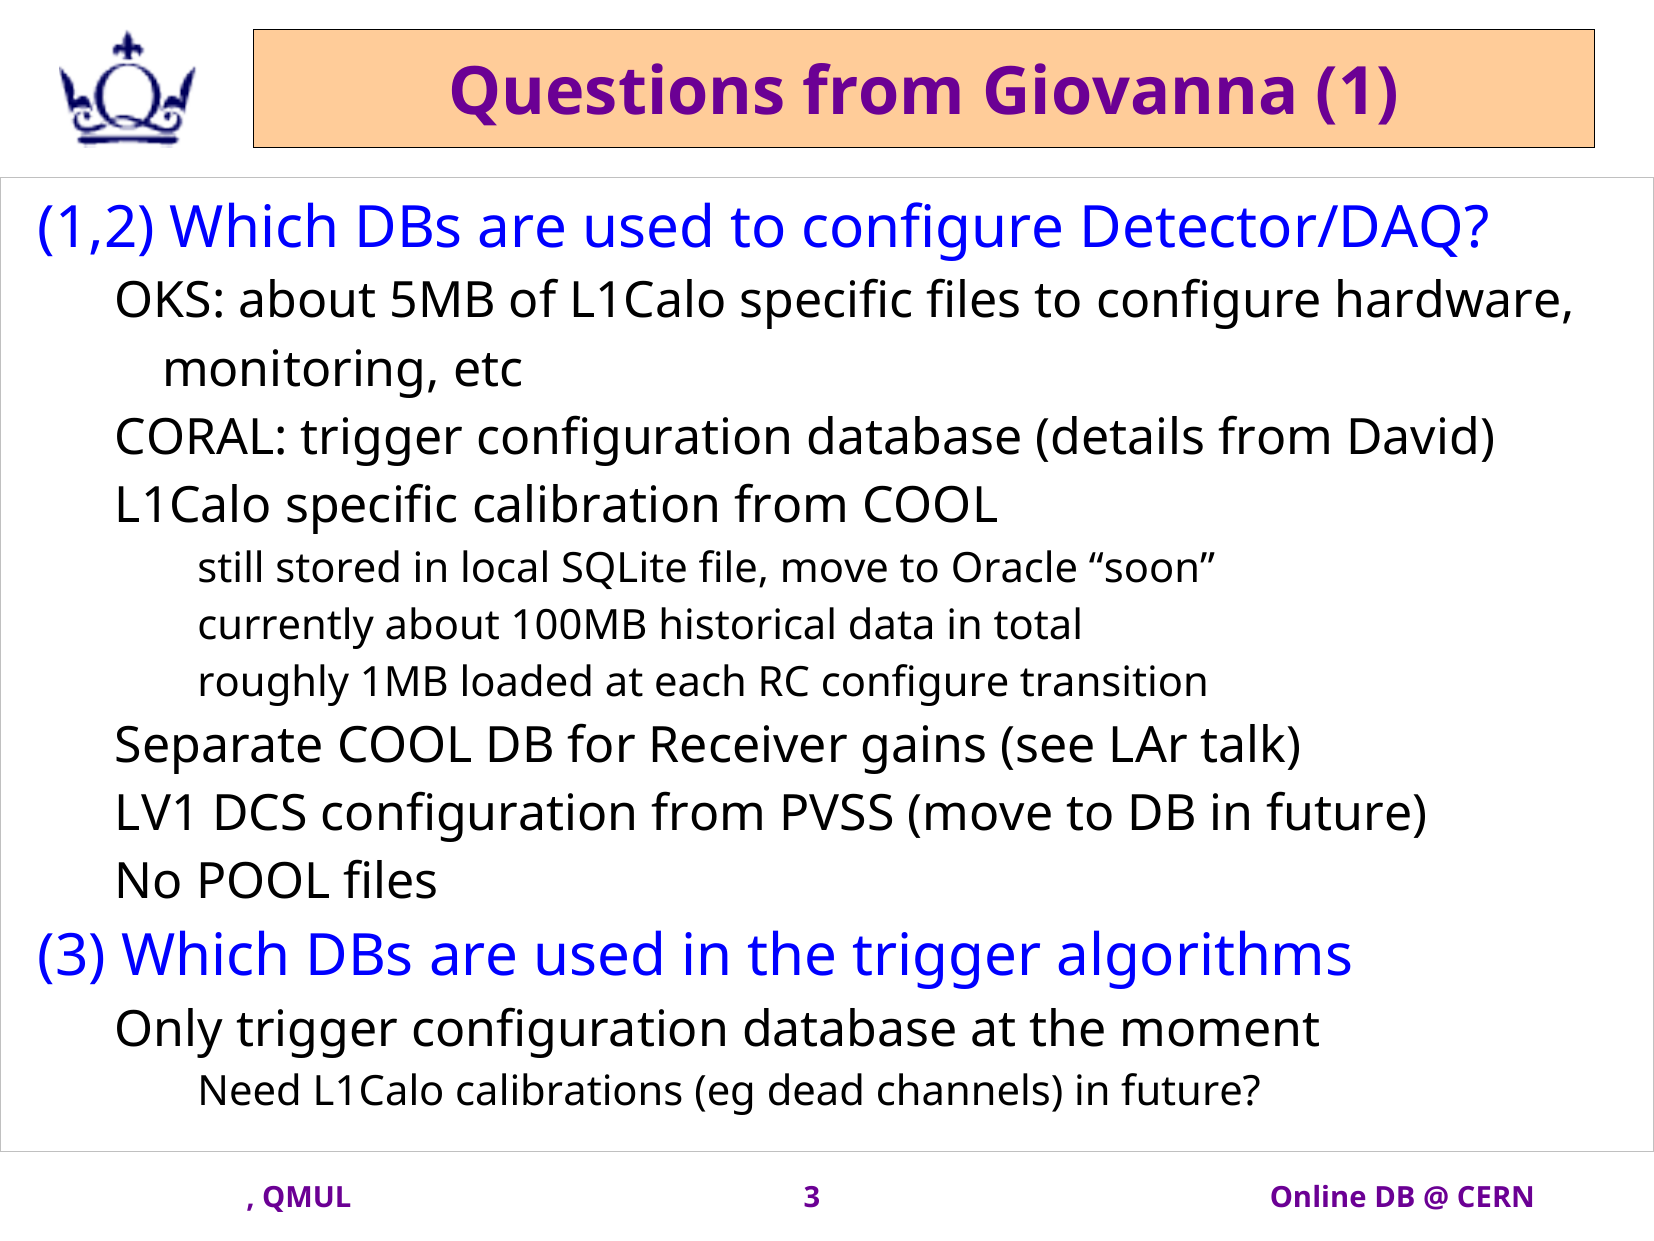

# Questions from Giovanna (1)
(1,2) Which DBs are used to configure Detector/DAQ?
OKS: about 5MB of L1Calo specific files to configure hardware, monitoring, etc
CORAL: trigger configuration database (details from David)
L1Calo specific calibration from COOL
still stored in local SQLite file, move to Oracle “soon”
currently about 100MB historical data in total
roughly 1MB loaded at each RC configure transition
Separate COOL DB for Receiver gains (see LAr talk)
LV1 DCS configuration from PVSS (move to DB in future)
No POOL files
(3) Which DBs are used in the trigger algorithms
Only trigger configuration database at the moment
Need L1Calo calibrations (eg dead channels) in future?